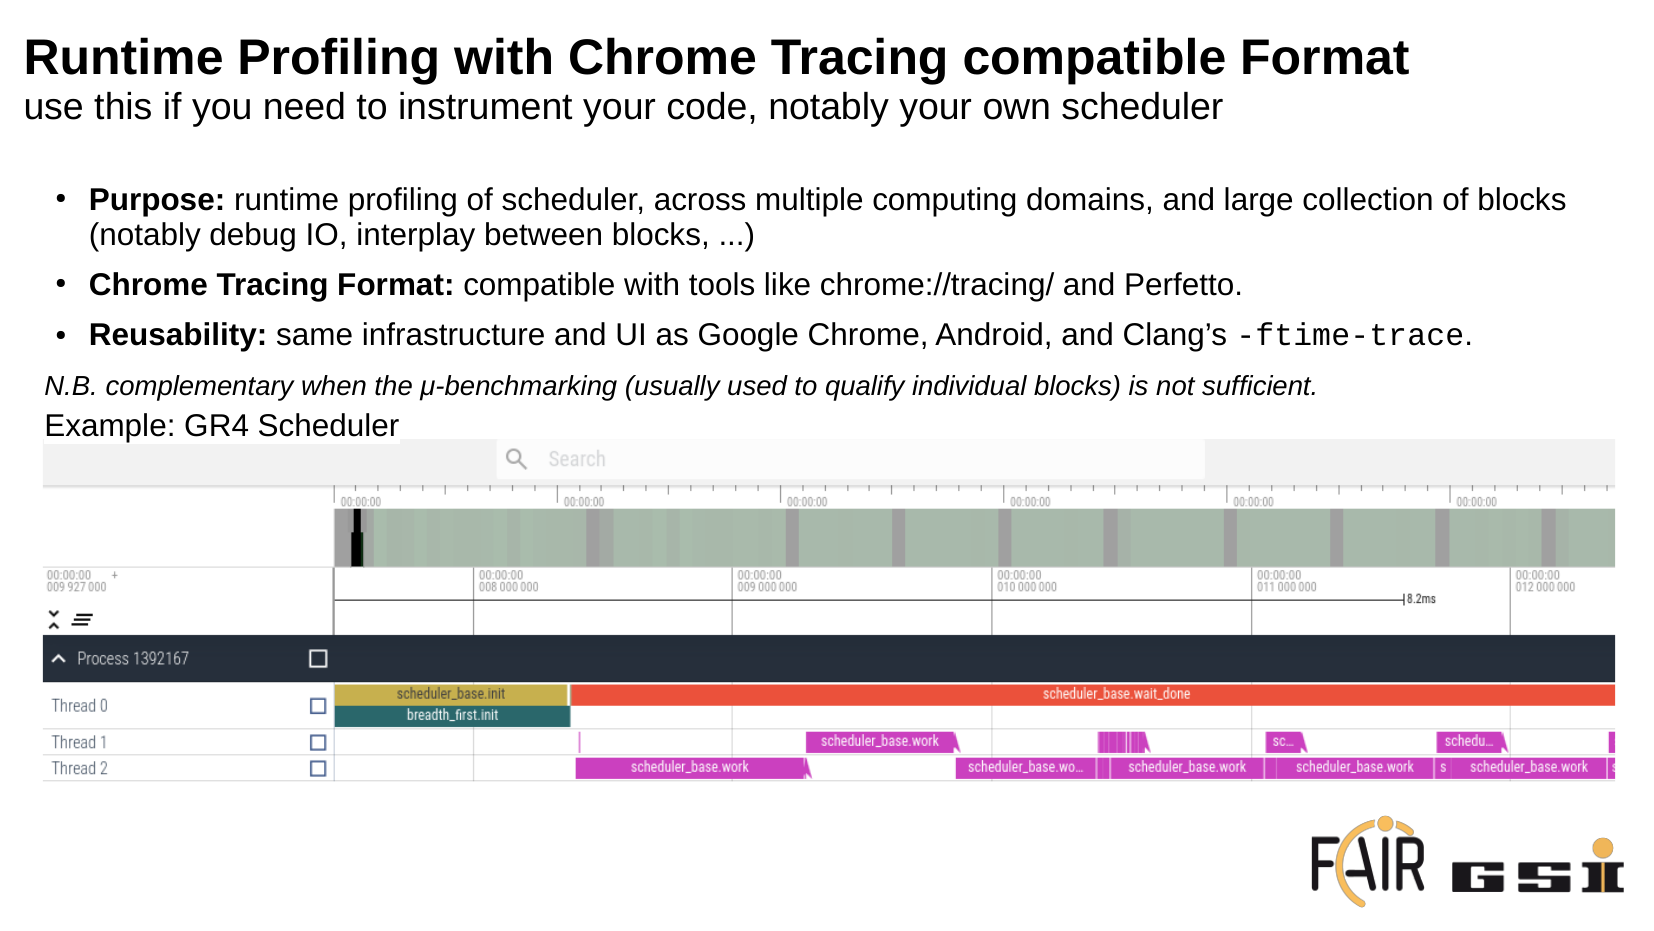

# Runtime Profiling with Chrome Tracing compatible Format use this if you need to instrument your code, notably your own scheduler
Purpose: runtime profiling of scheduler, across multiple computing domains, and large collection of blocks
(notably debug IO, interplay between blocks, ...)
Chrome Tracing Format: compatible with tools like chrome://tracing/ and Perfetto.
Reusability: same infrastructure and UI as Google Chrome, Android, and Clang’s -ftime-trace.
N.B. complementary when the μ-benchmarking (usually used to qualify individual blocks) is not sufficient.
Example: GR4 Scheduler